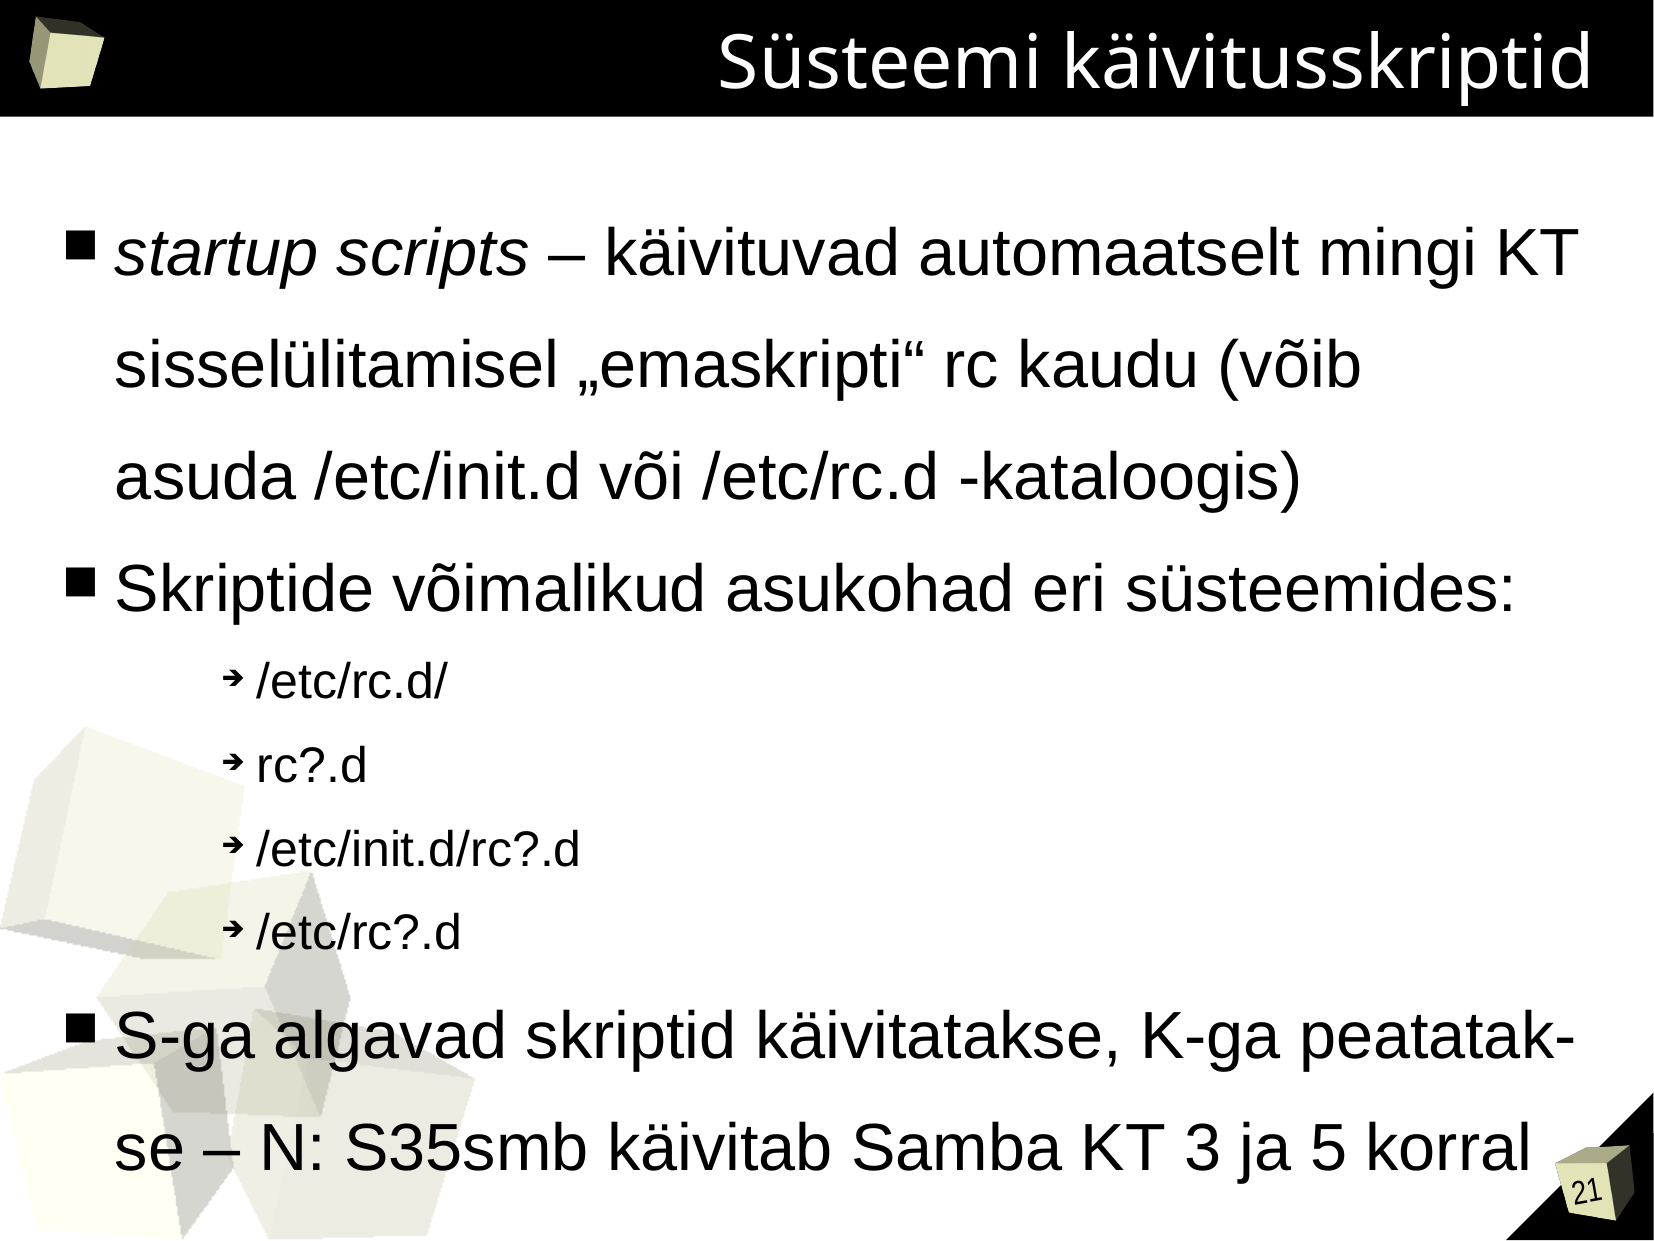

# Süsteemi käivitusskriptid
startup scripts – käivituvad automaatselt mingi KT sisselülitamisel „emaskripti“ rc kaudu (võib asuda /etc/init.d või /etc/rc.d -kataloogis)
Skriptide võimalikud asukohad eri süsteemides:
/etc/rc.d/
rc?.d
/etc/init.d/rc?.d
/etc/rc?.d
S-ga algavad skriptid käivitatakse, K-ga peatatak-se – N: S35smb käivitab Samba KT 3 ja 5 korral